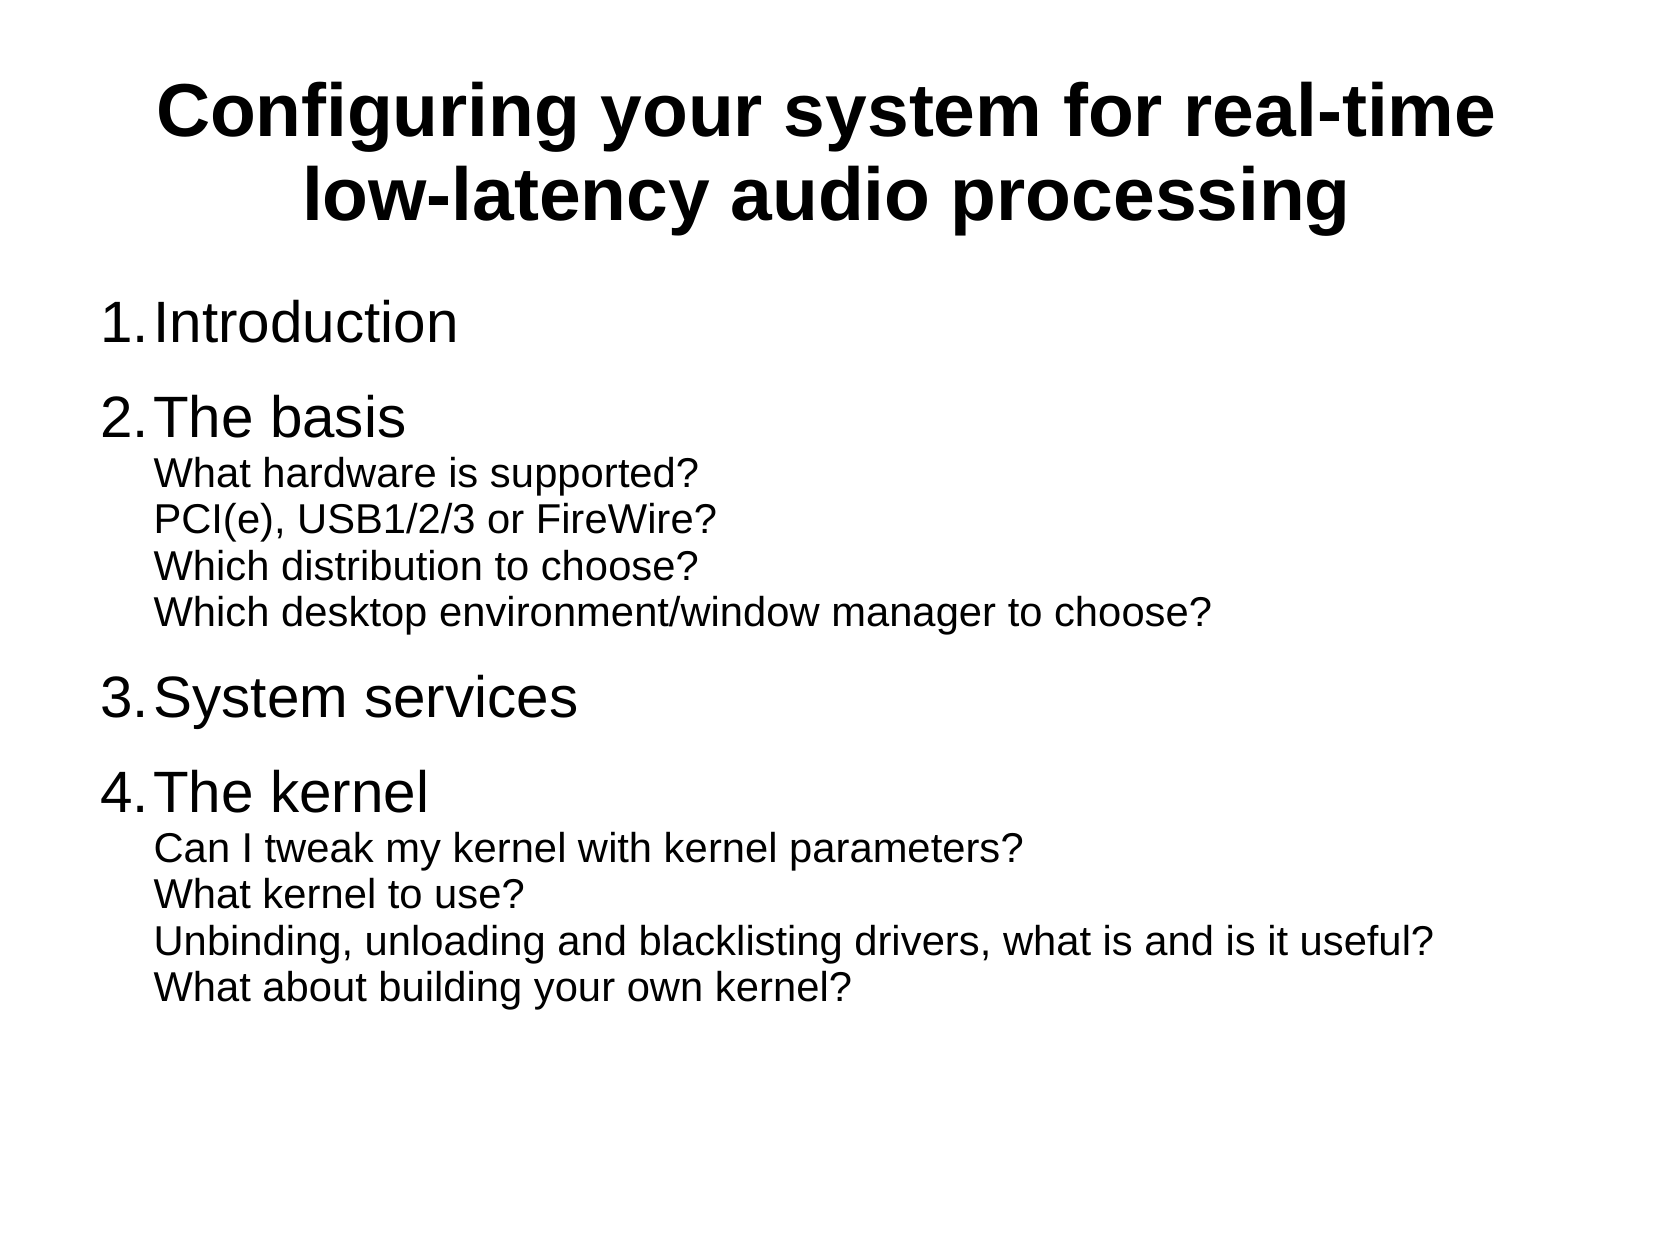

# Configuring your system for real-time low-latency audio processing
Introduction
The basis
What hardware is supported?
PCI(e), USB1/2/3 or FireWire?
Which distribution to choose?
Which desktop environment/window manager to choose?
System services
The kernel
Can I tweak my kernel with kernel parameters?
What kernel to use?
Unbinding, unloading and blacklisting drivers, what is and is it useful?
What about building your own kernel?